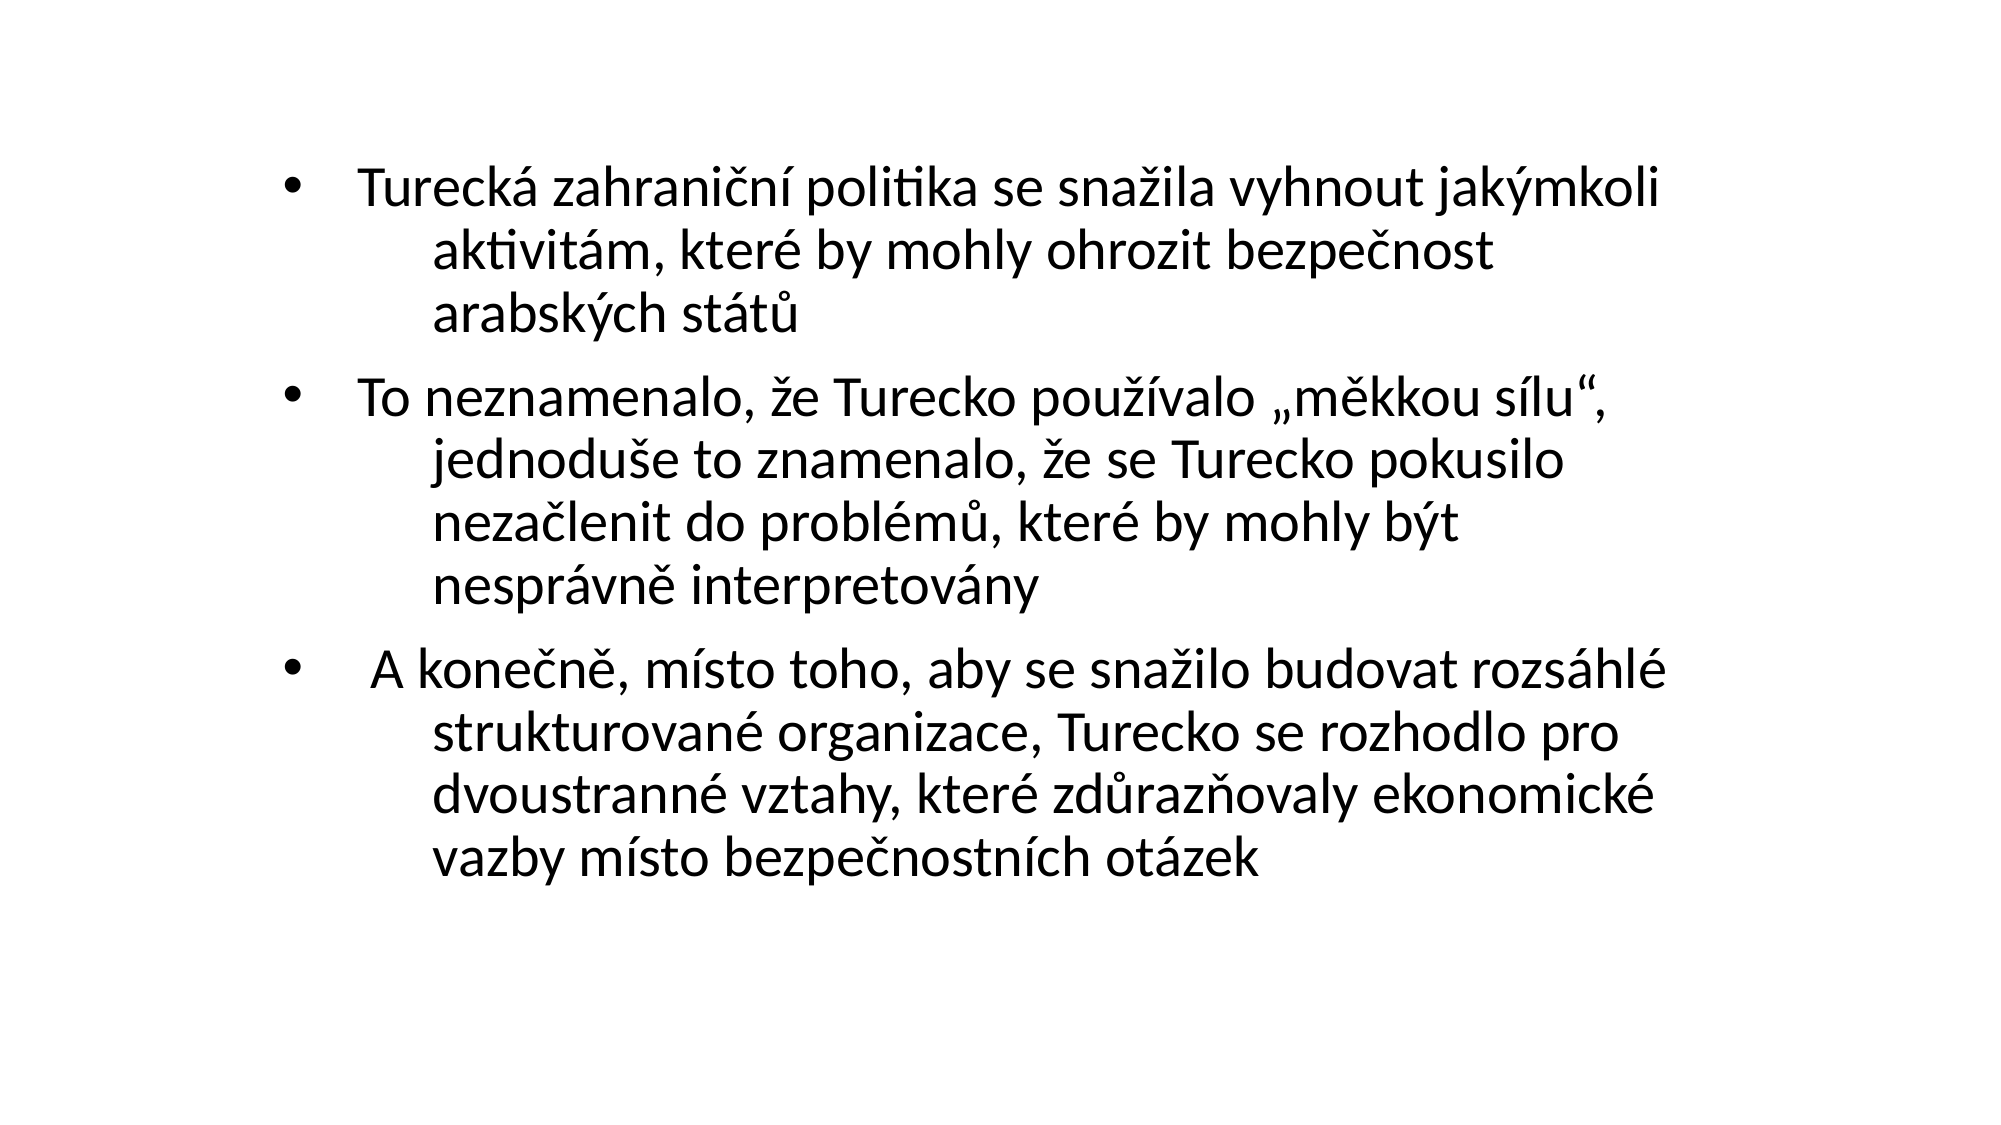

#
Turecká zahraniční politika se snažila vyhnout jakýmkoli aktivitám, které by mohly ohrozit bezpečnost arabských států
To neznamenalo, že Turecko používalo „měkkou sílu“, jednoduše to znamenalo, že se Turecko pokusilo nezačlenit do problémů, které by mohly být nesprávně interpretovány
 A konečně, místo toho, aby se snažilo budovat rozsáhlé strukturované organizace, Turecko se rozhodlo pro dvoustranné vztahy, které zdůrazňovaly ekonomické vazby místo bezpečnostních otázek